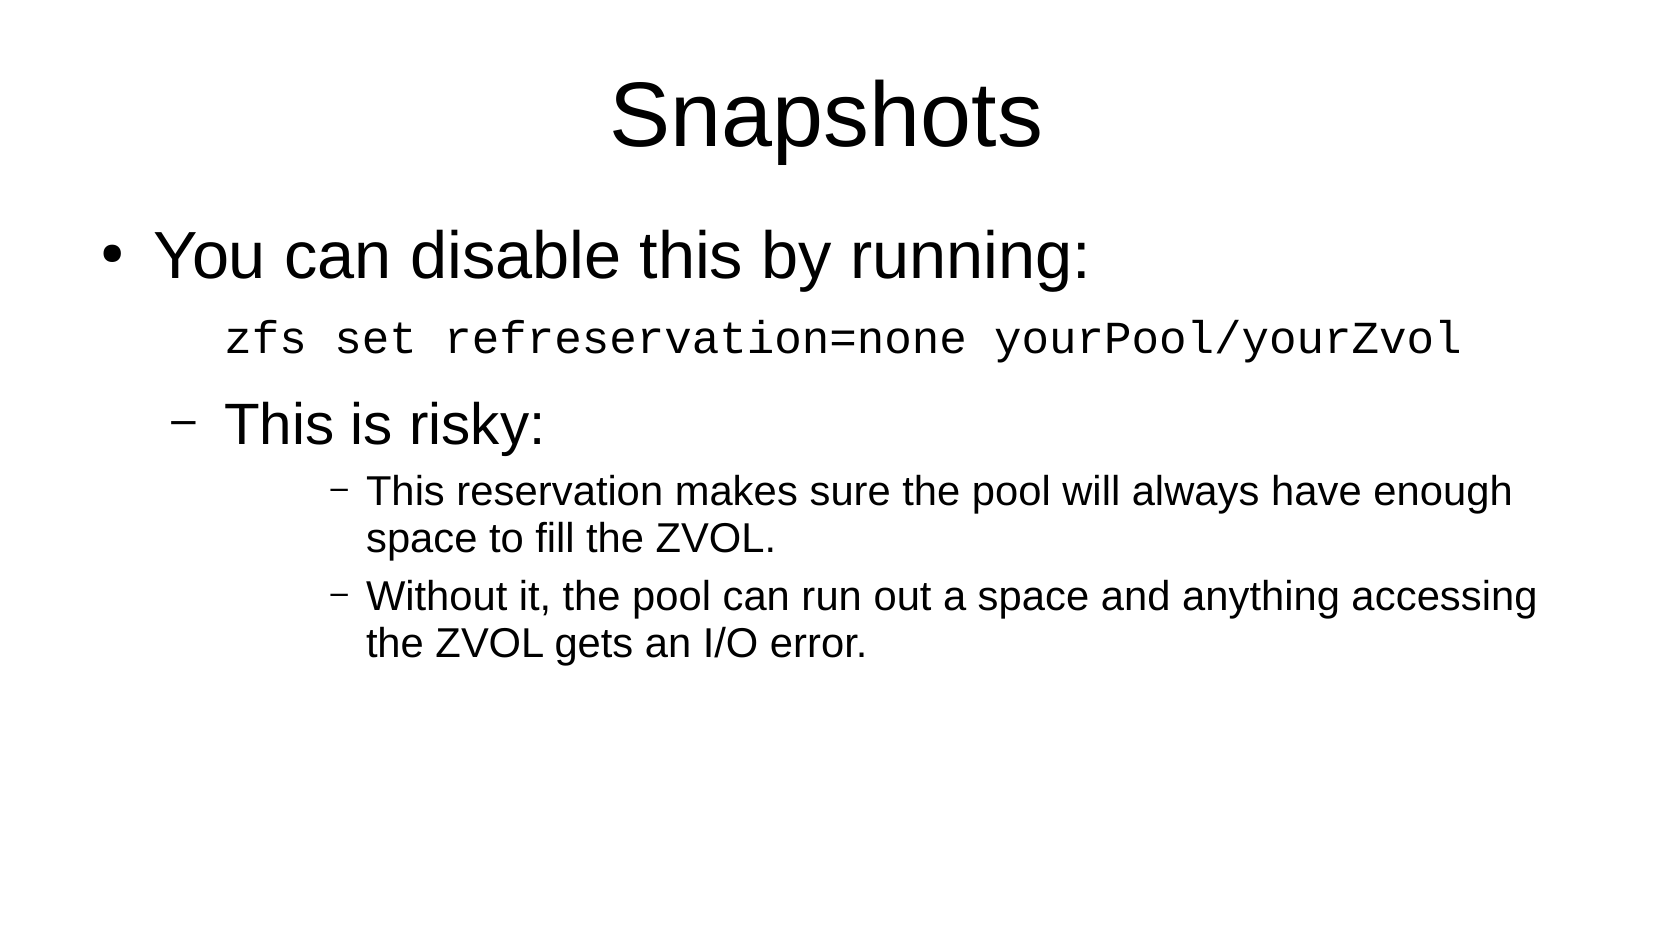

# Snapshots
You can disable this by running:
zfs set refreservation=none yourPool/yourZvol
This is risky:
This reservation makes sure the pool will always have enough space to fill the ZVOL.
Without it, the pool can run out a space and anything accessing the ZVOL gets an I/O error.